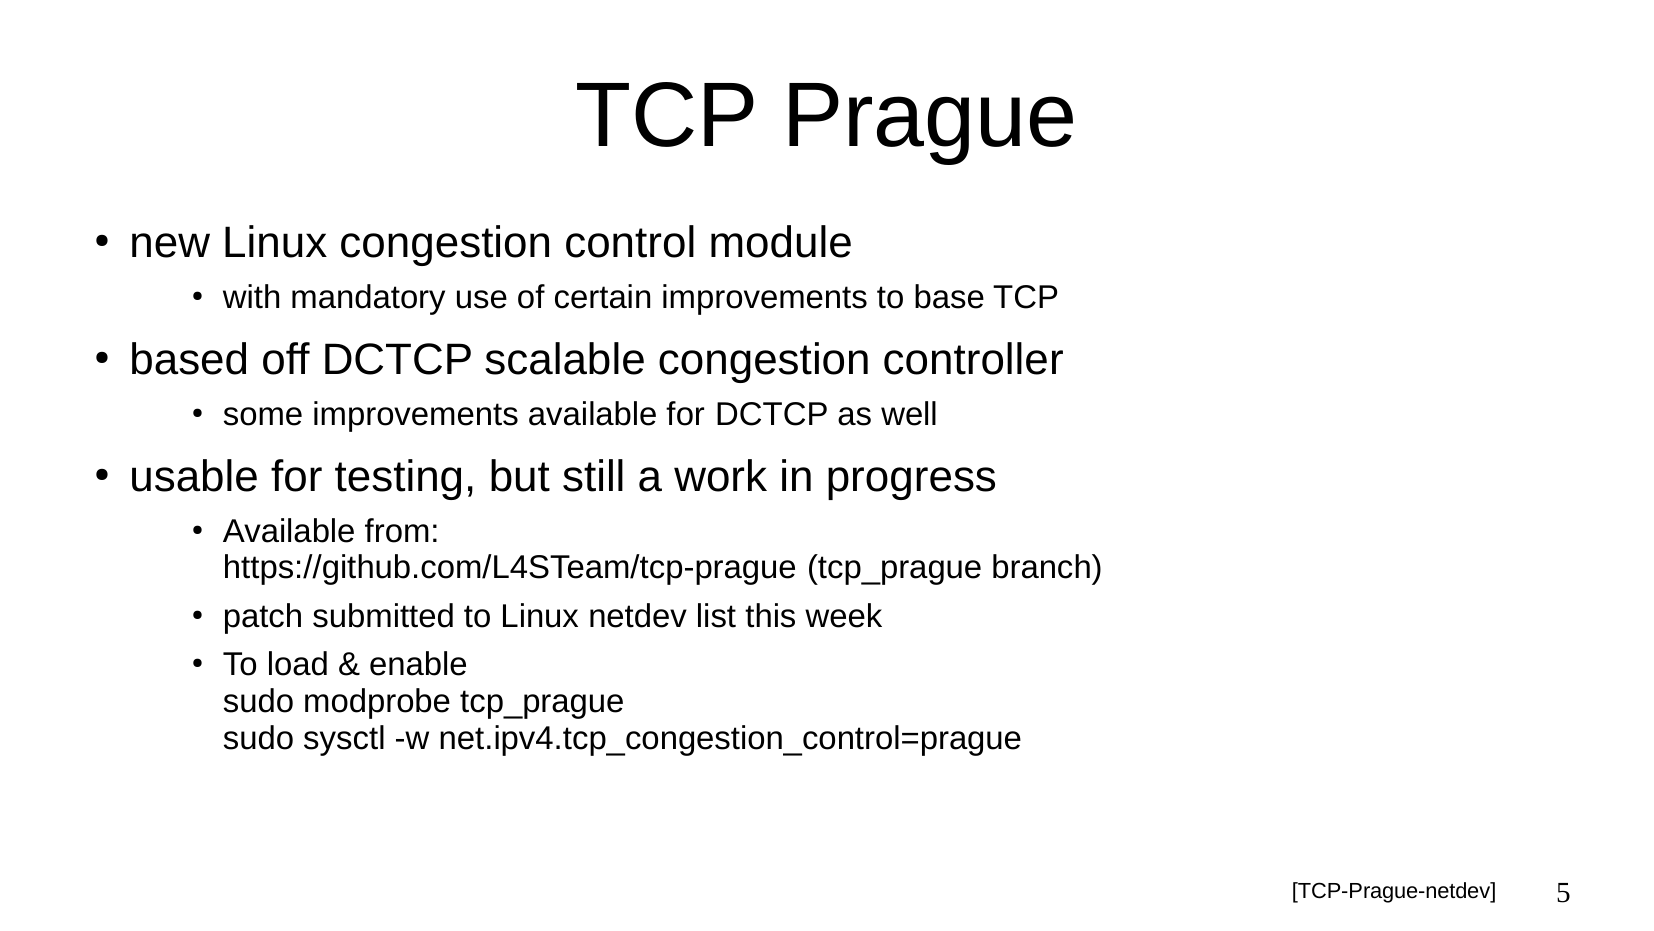

# TCP Prague
new Linux congestion control module
with mandatory use of certain improvements to base TCP
based off DCTCP scalable congestion controller
some improvements available for DCTCP as well
usable for testing, but still a work in progress
Available from:
https://github.com/L4STeam/tcp-prague (tcp_prague branch)
patch submitted to Linux netdev list this week
To load & enable
sudo modprobe tcp_prague
sudo sysctl -w net.ipv4.tcp_congestion_control=prague
[TCP-Prague-netdev]
5